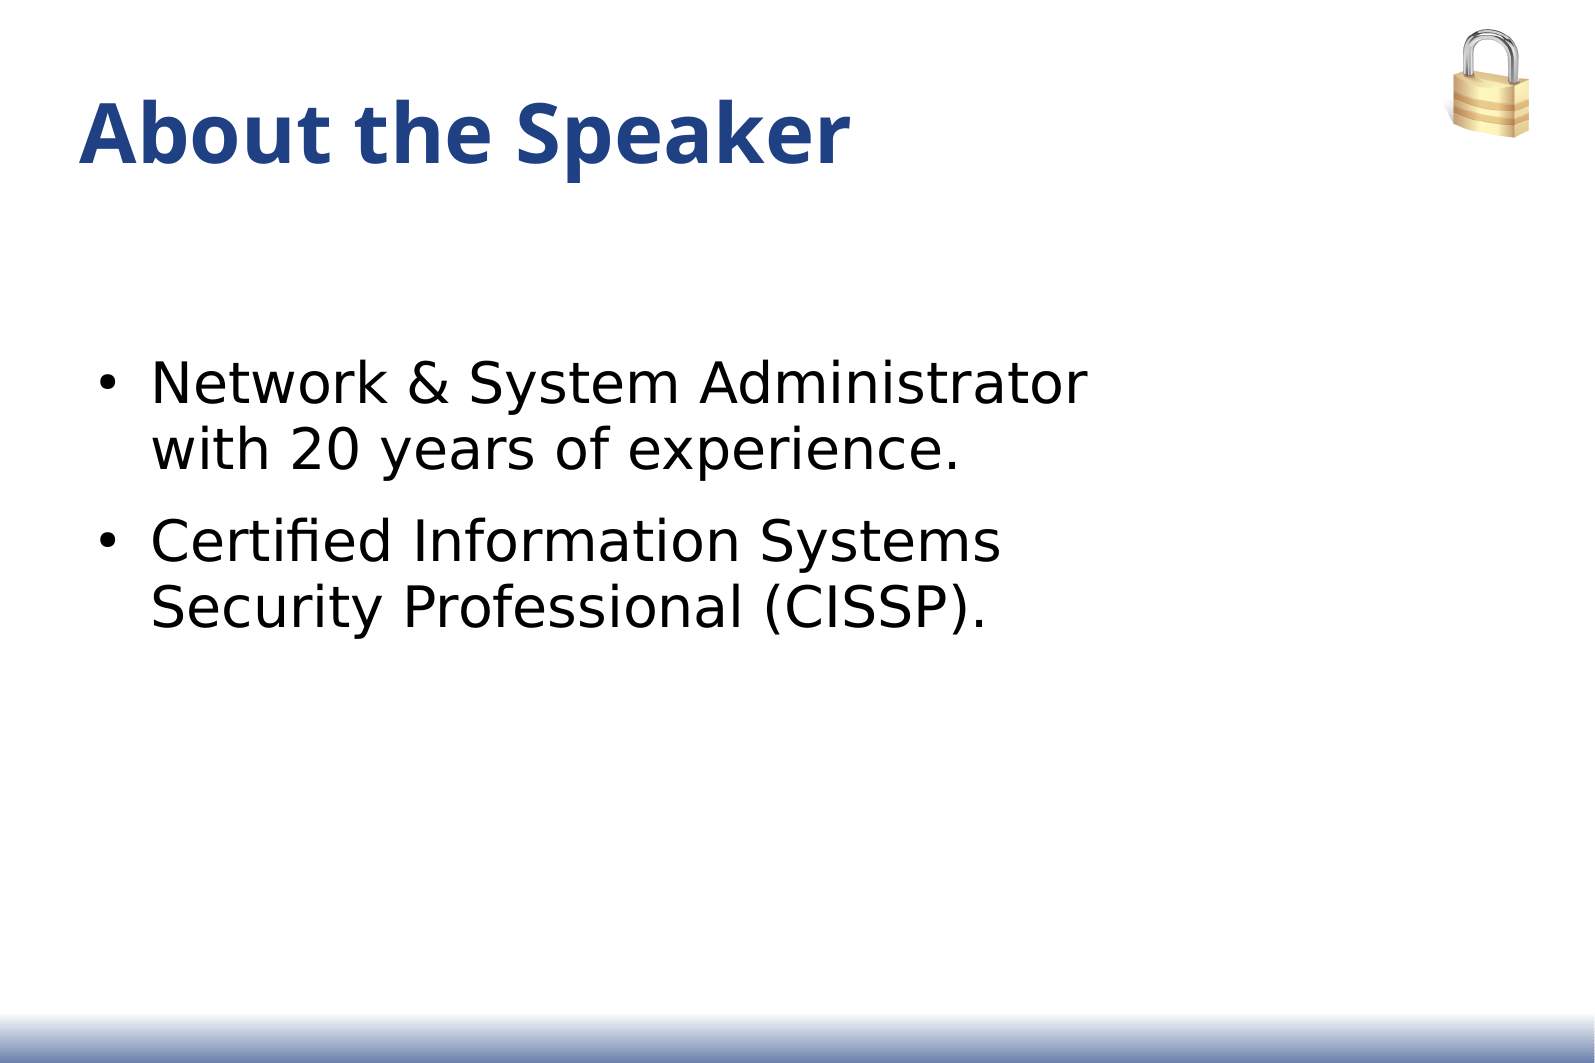

# About the Speaker
Network & System Administrator
with 20 years of experience.
Certified Information Systems
Security Professional (CISSP).